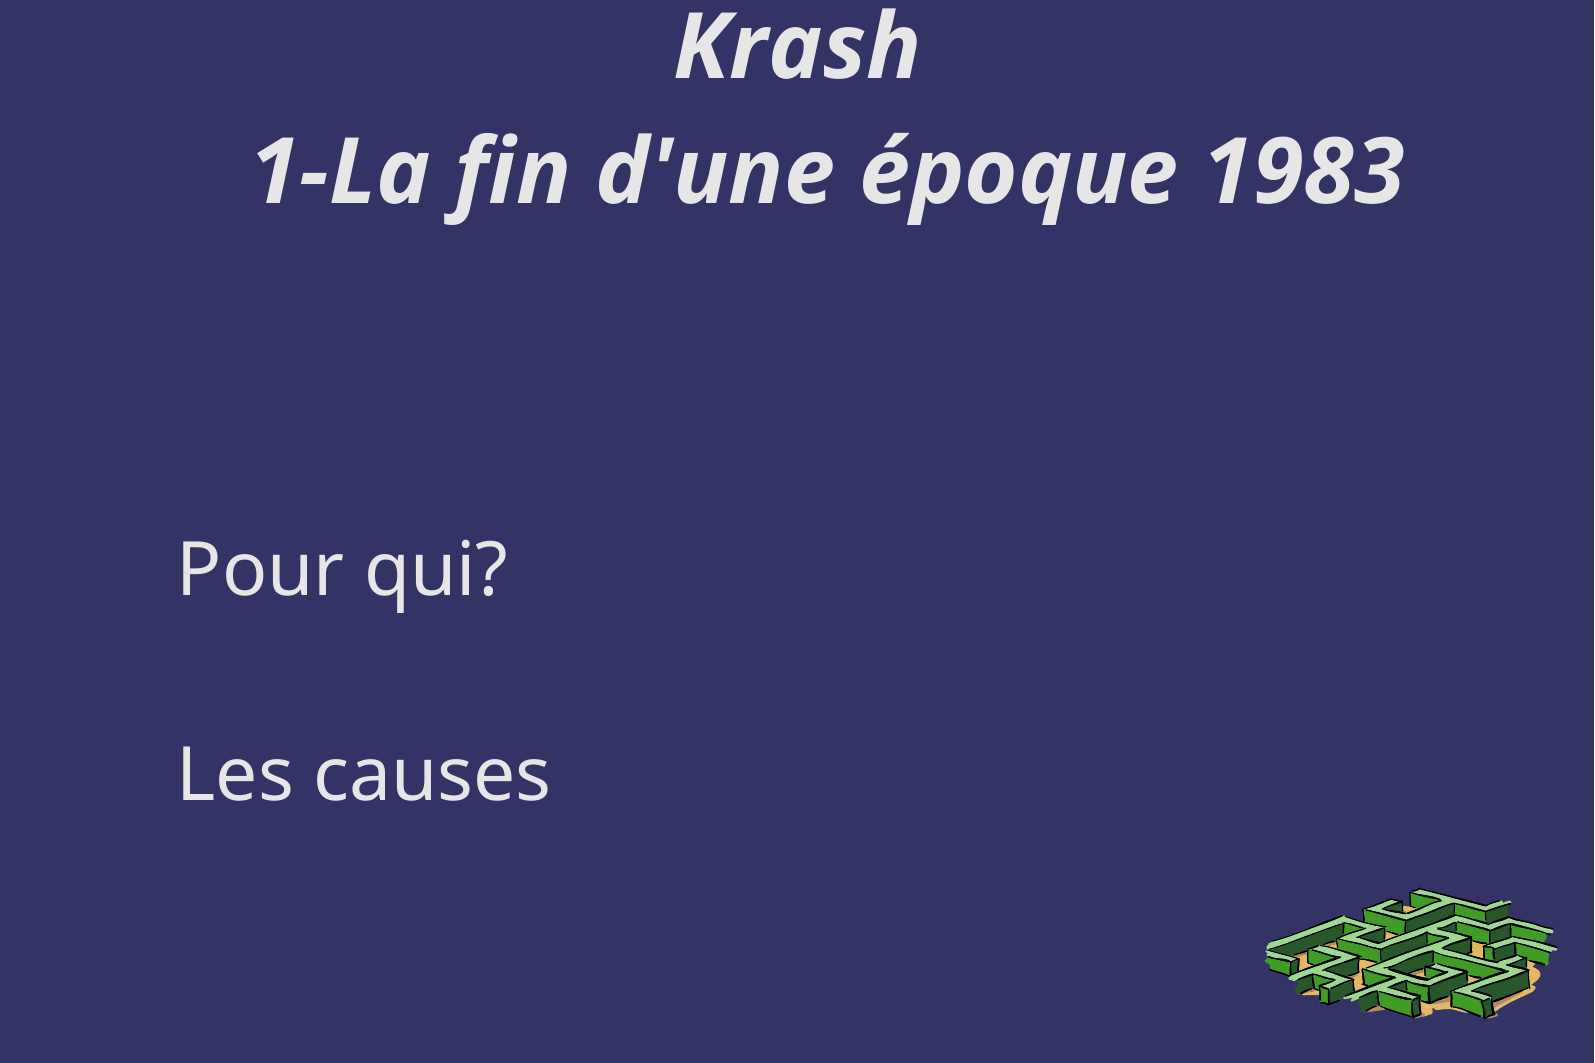

# Krash 1-La fin d'une époque 1983
Pour qui?
Les causes